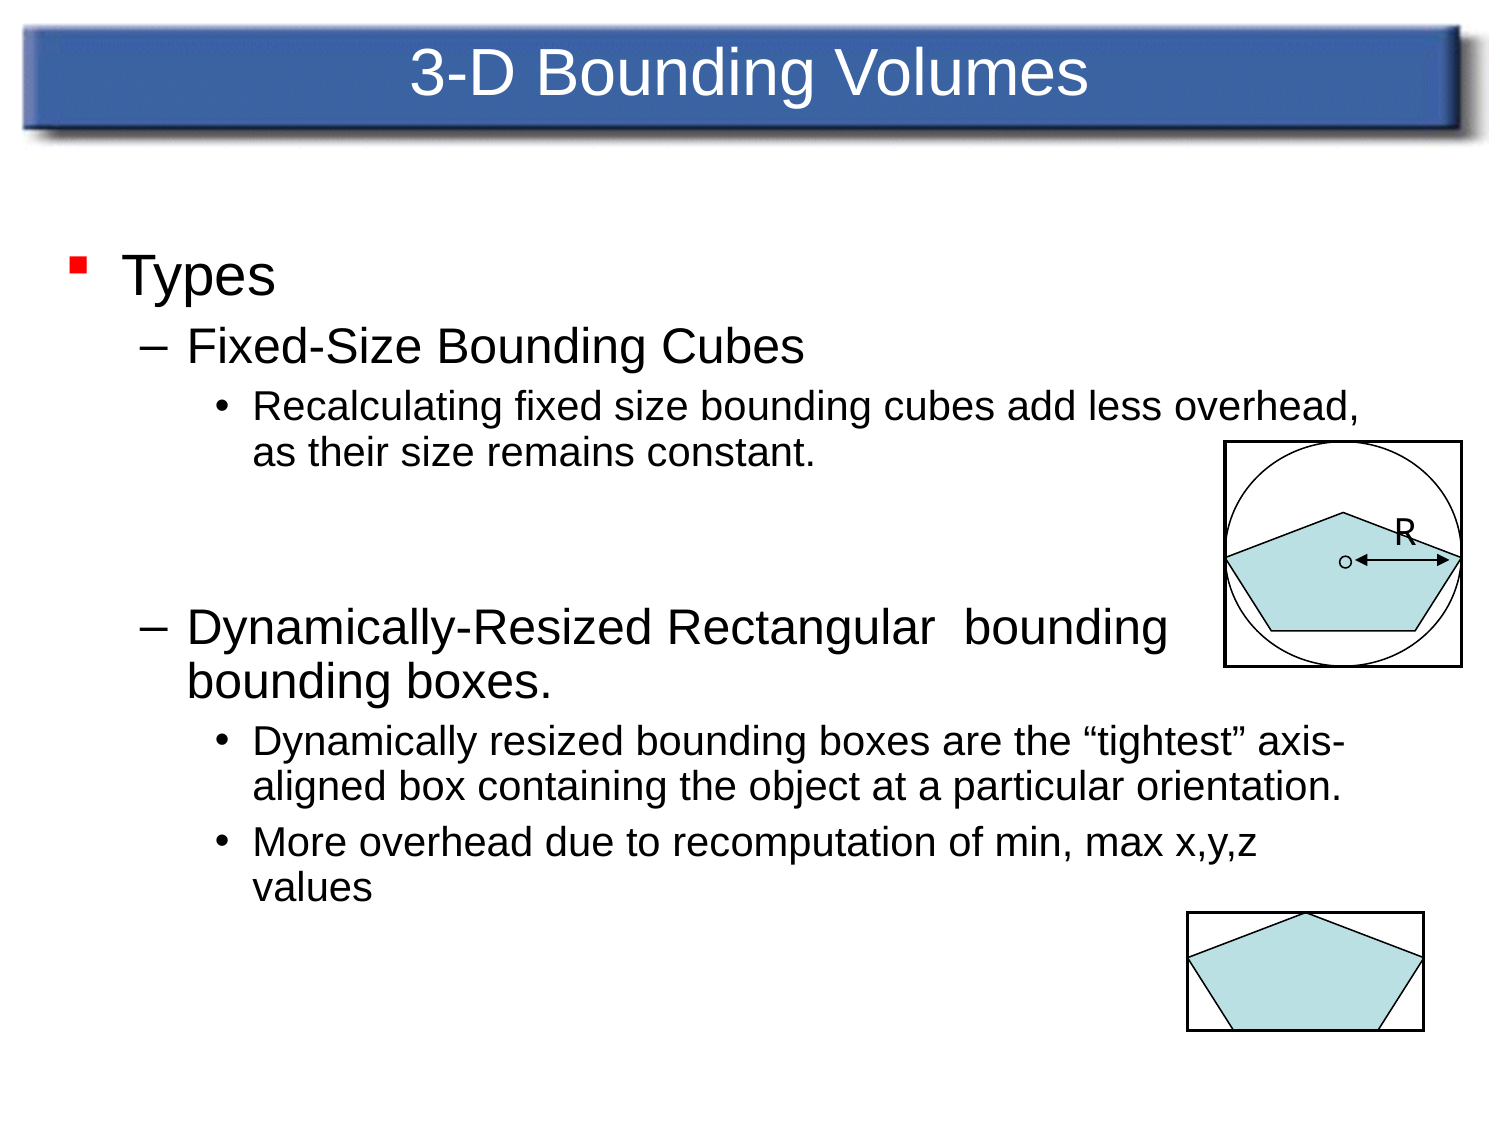

# 3-D Bounding Volumes
Types
Fixed-Size Bounding Cubes
Recalculating fixed size bounding cubes add less overhead, as their size remains constant.
Dynamically-Resized Rectangular bounding bounding boxes.
Dynamically resized bounding boxes are the “tightest” axis-aligned box containing the object at a particular orientation.
More overhead due to recomputation of min, max x,y,z values
R